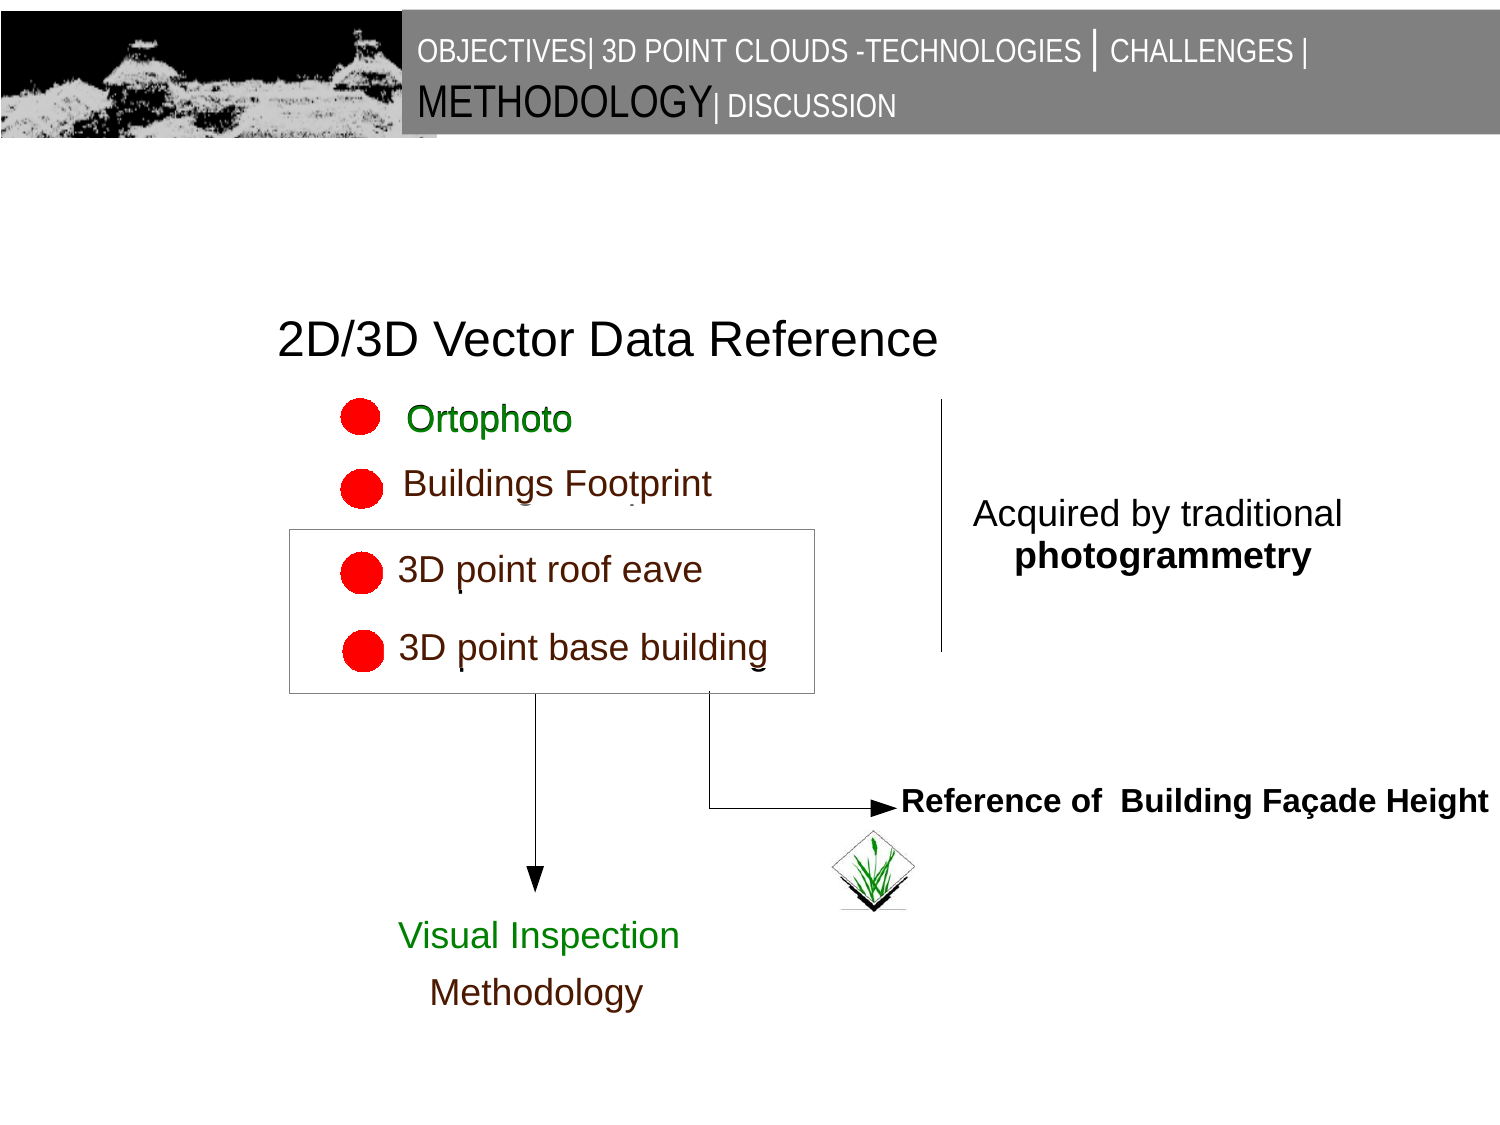

OBJECTIVES| 3D POINT CLOUDS -TECHNOLOGIES | CHALLENGES | METHODOLOGY| DISCUSSION
2D/3D Vector Data Reference
Ortophoto
Ortophoto
Buildings footprint
Buildings Footprint
3D point roof eave
3D point base building
Methodology
Acquired by traditional
photogrammetry
3D point roof eave
3D point base building
Reference of Building Façade Height
Visual Inspection